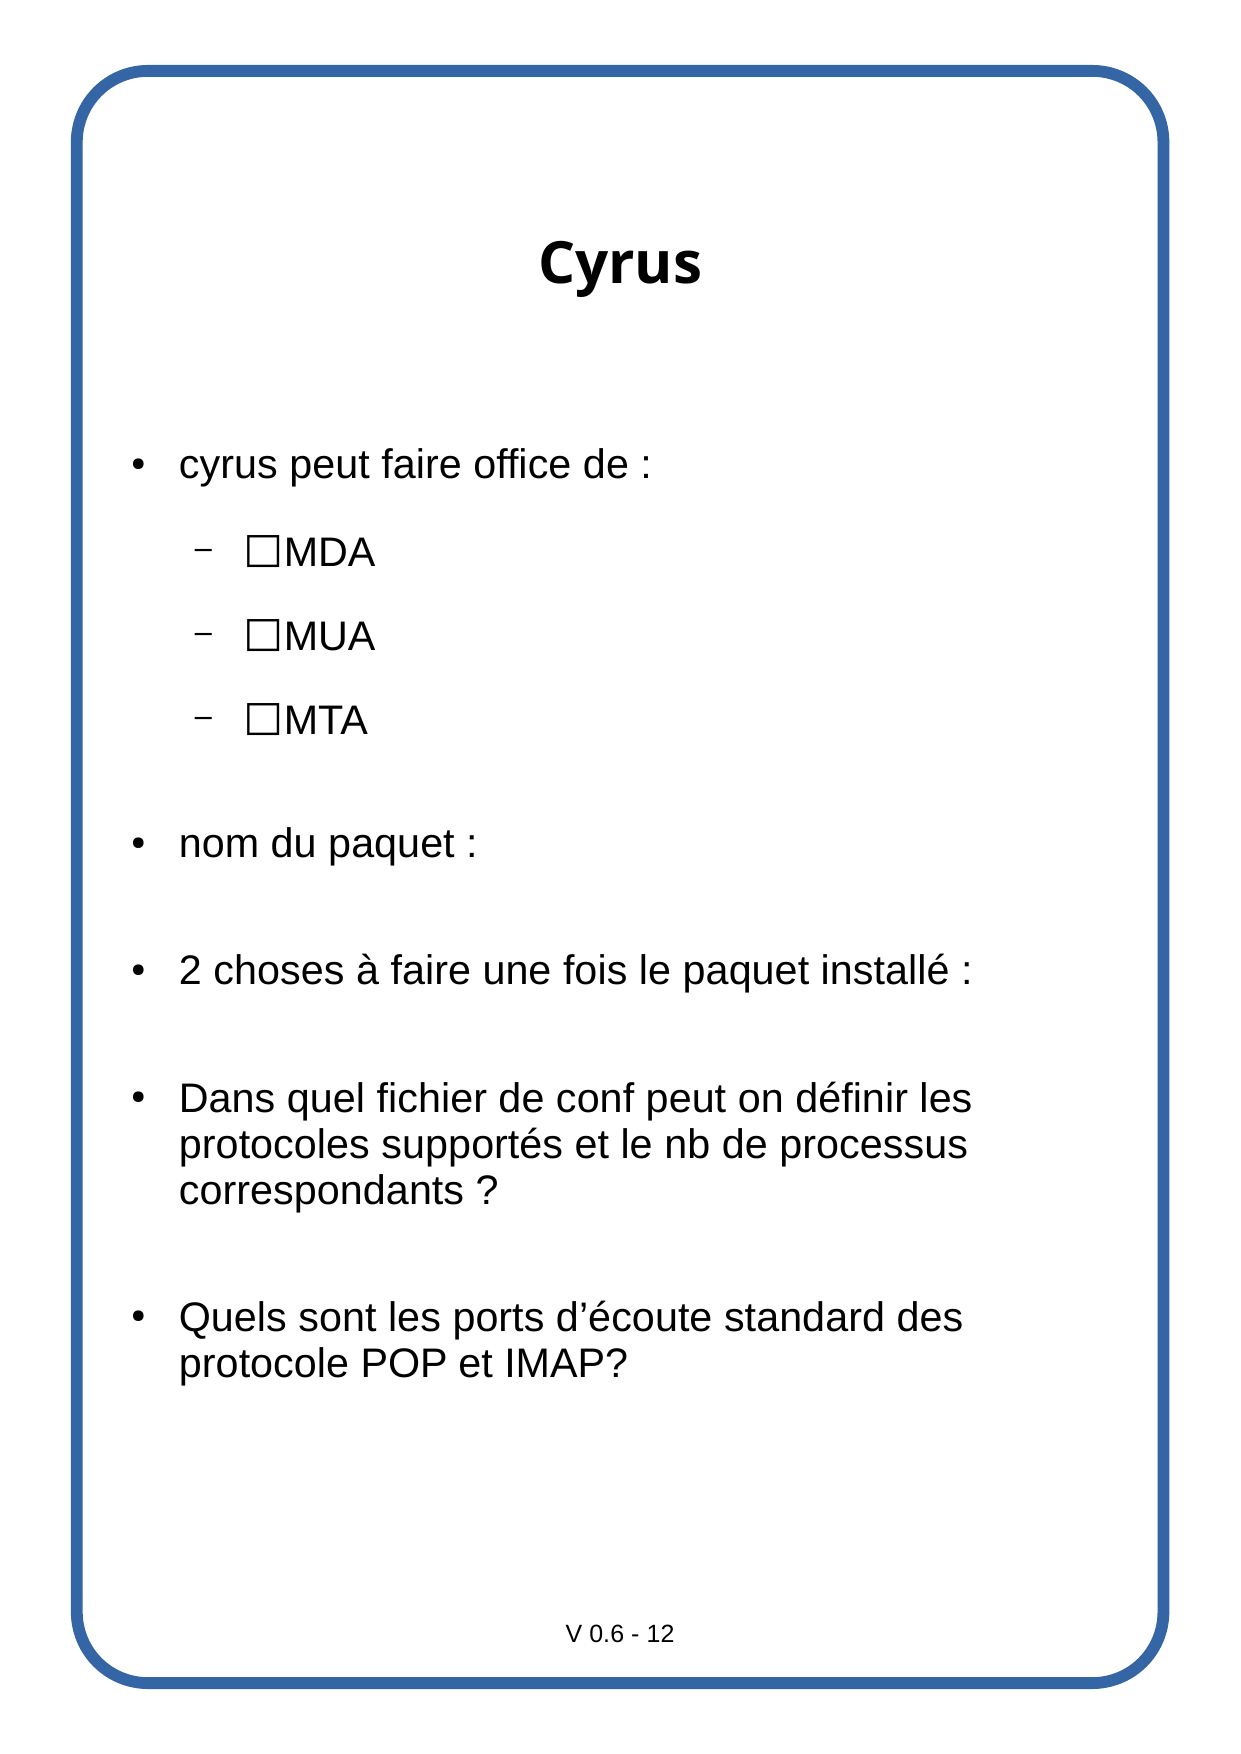

# Cyrus
cyrus peut faire office de :
⬜MDA
⬜MUA
⬜MTA
nom du paquet :
2 choses à faire une fois le paquet installé :
Dans quel fichier de conf peut on définir les protocoles supportés et le nb de processus correspondants ?
Quels sont les ports d’écoute standard des protocole POP et IMAP?